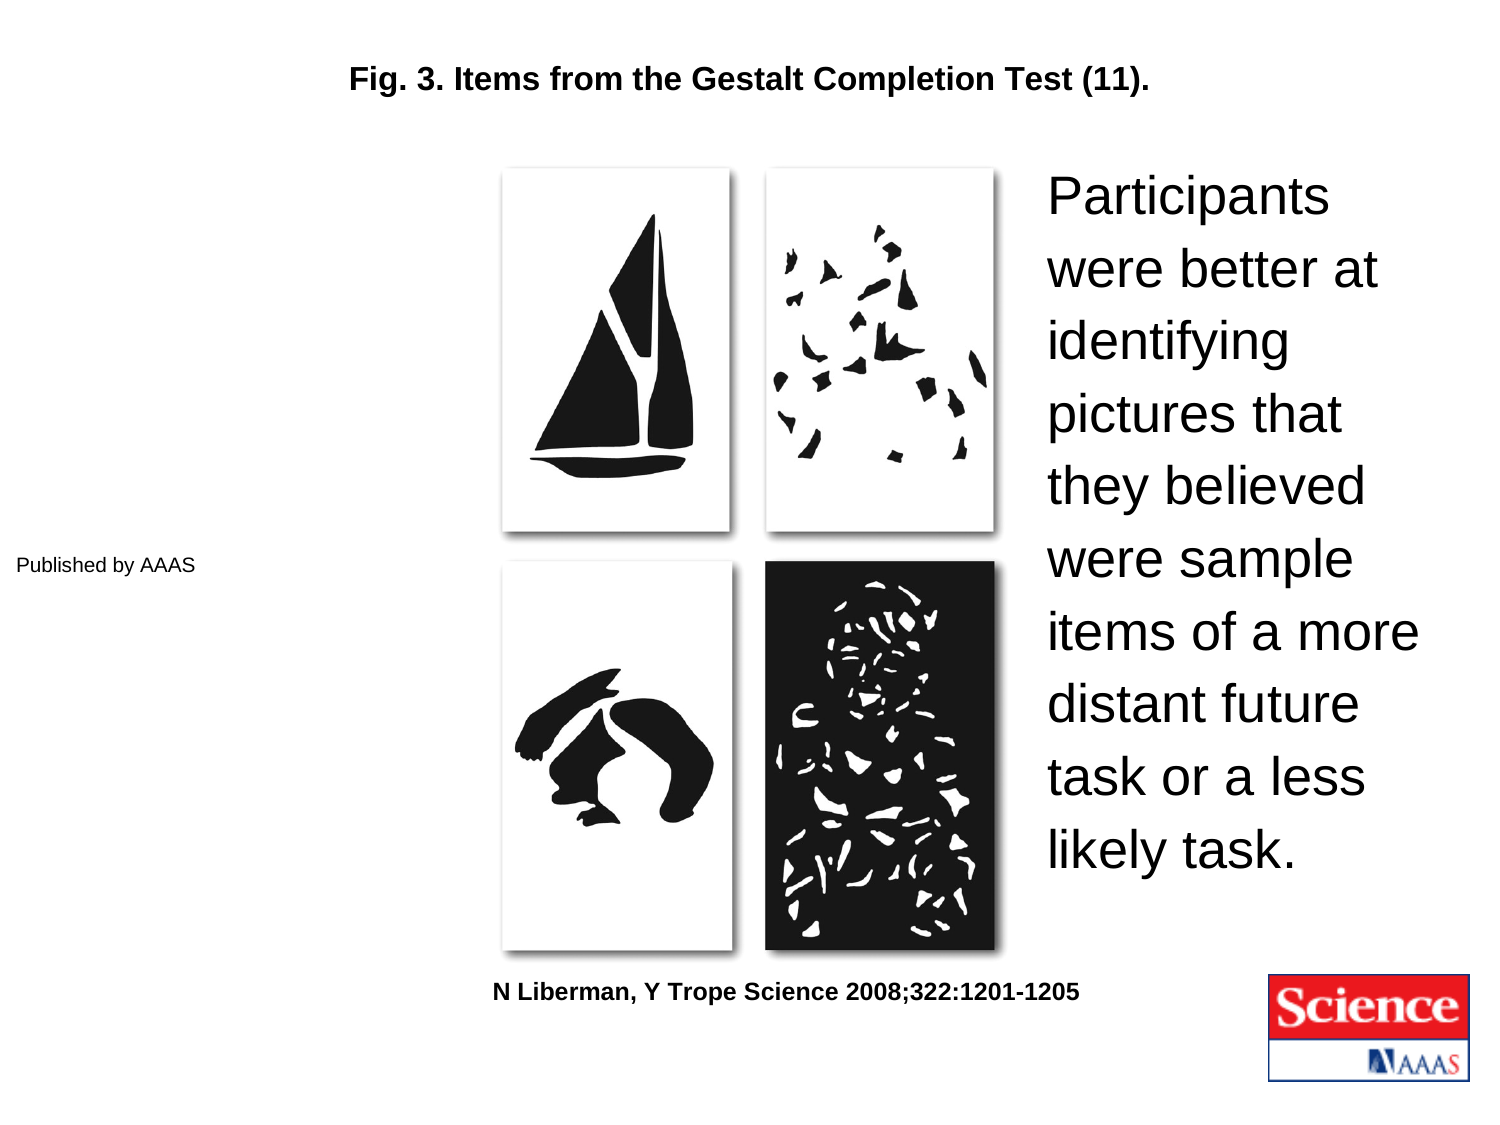

Fig. 3. Items from the Gestalt Completion Test (11).
# Participants were better at identifying pictures that they believed were sample items of a more distant future task or a less likely task.
Published by AAAS
N Liberman, Y Trope Science 2008;322:1201-1205